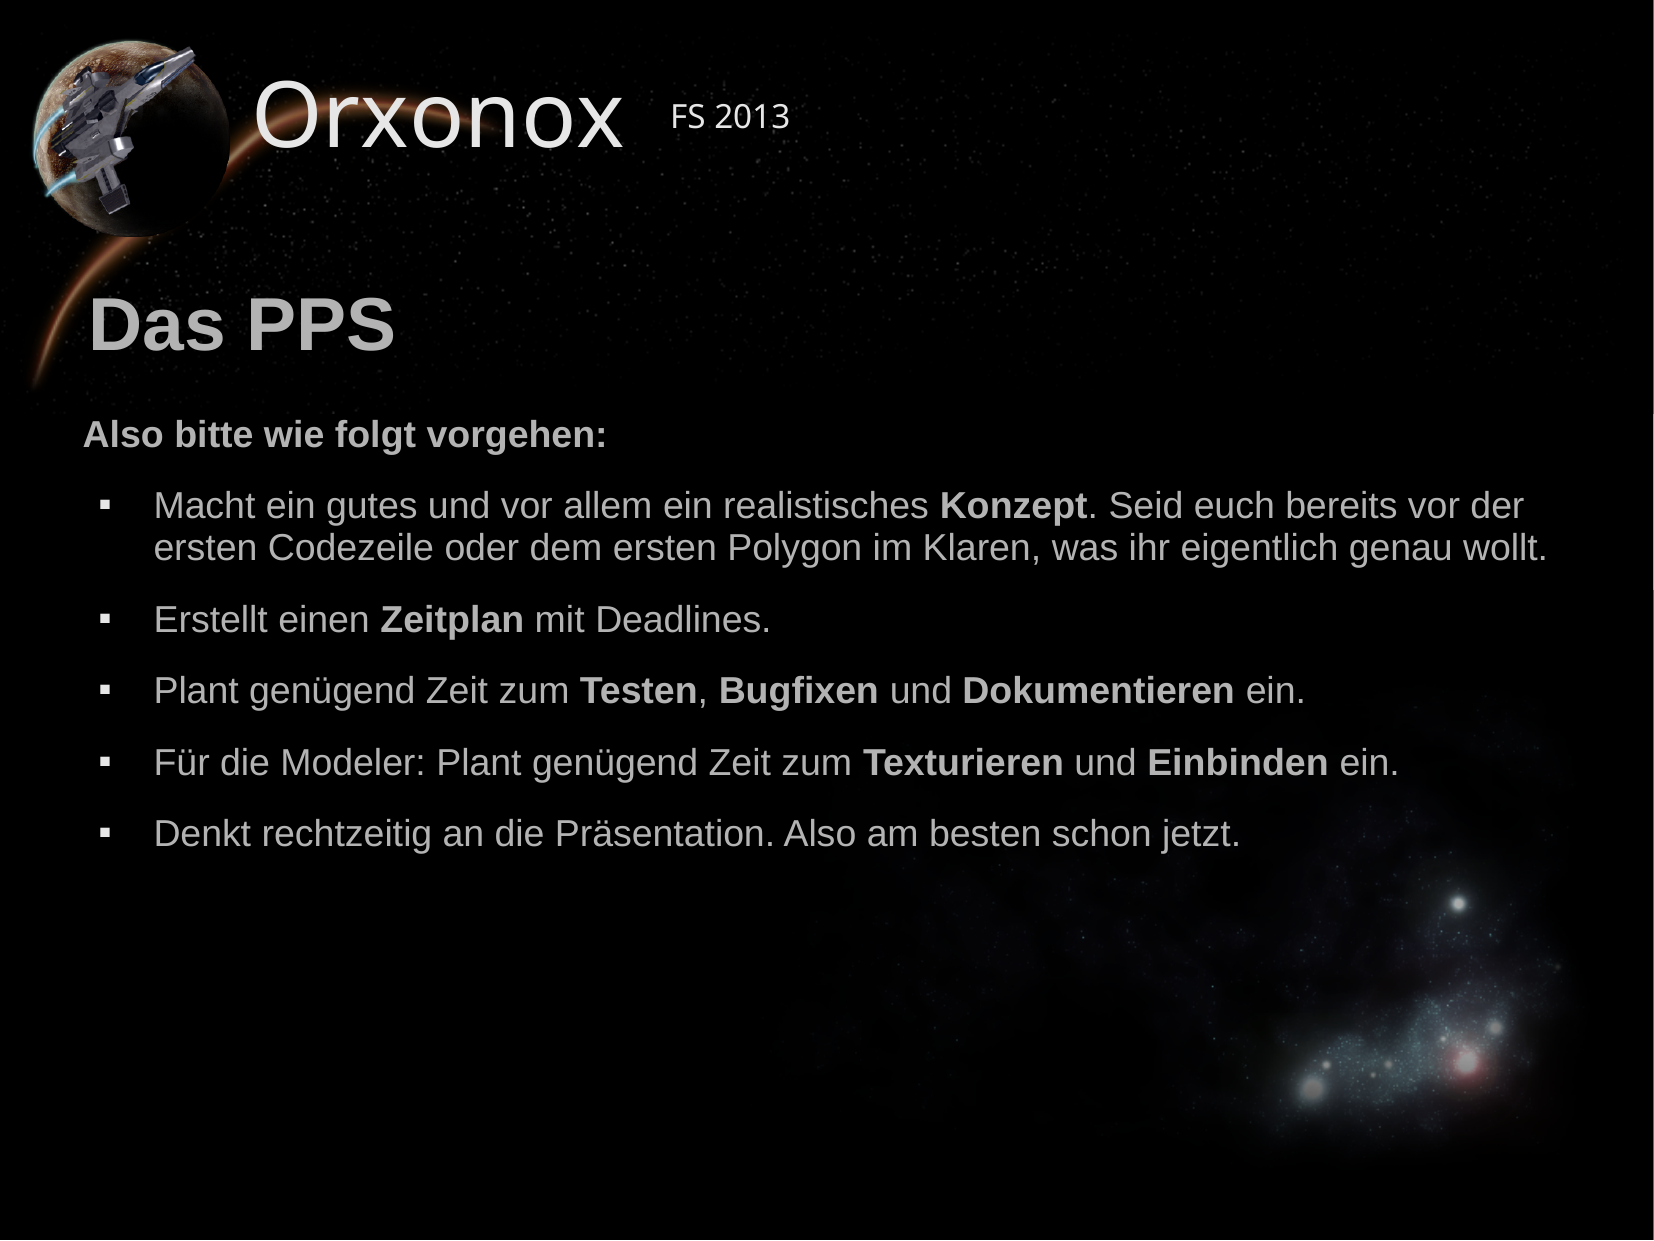

# Das PPS
Also bitte wie folgt vorgehen:
Macht ein gutes und vor allem ein realistisches Konzept. Seid euch bereits vor der ersten Codezeile oder dem ersten Polygon im Klaren, was ihr eigentlich genau wollt.
Erstellt einen Zeitplan mit Deadlines.
Plant genügend Zeit zum Testen, Bugfixen und Dokumentieren ein.
Für die Modeler: Plant genügend Zeit zum Texturieren und Einbinden ein.
Denkt rechtzeitig an die Präsentation. Also am besten schon jetzt.